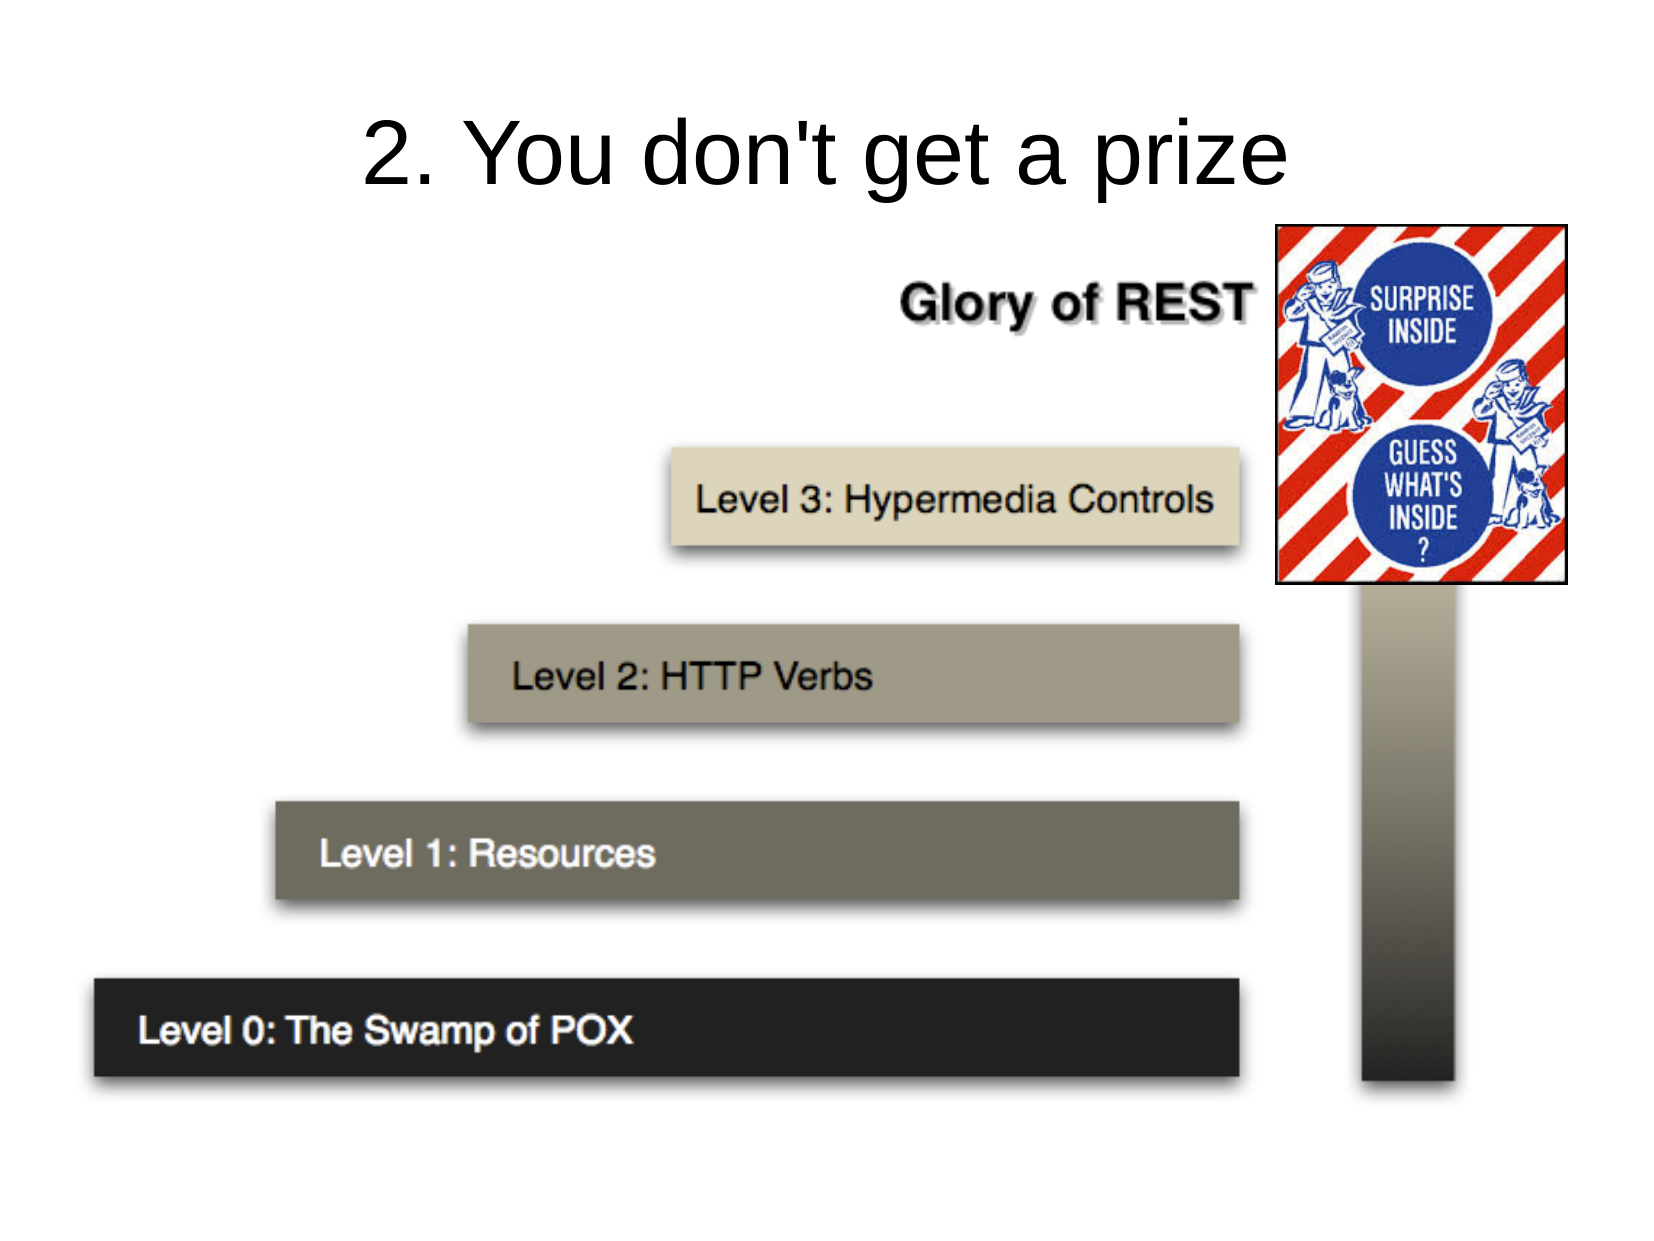

# 2. You don't get a prize